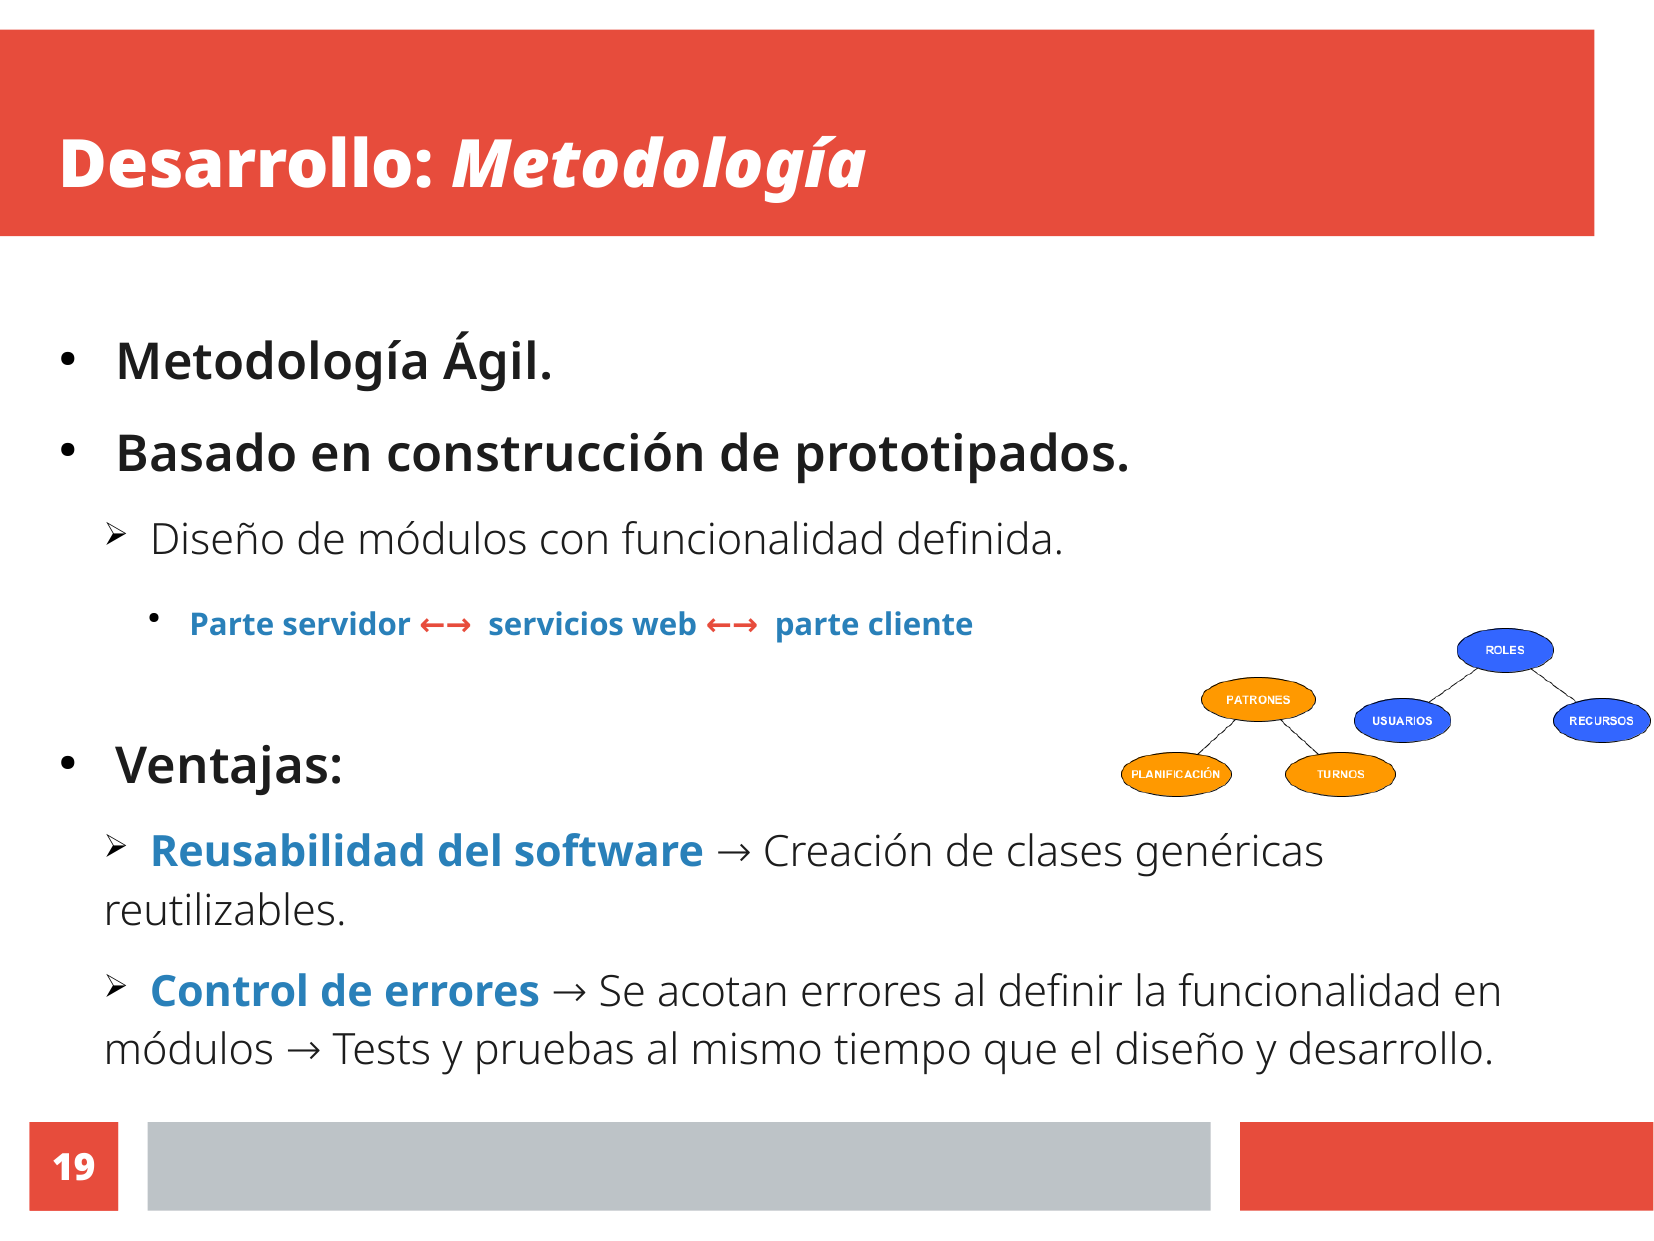

# Desarrollo: Metodología
 Metodología Ágil.
 Basado en construcción de prototipados.
 Diseño de módulos con funcionalidad definida.
 Parte servidor ←→ servicios web ←→ parte cliente
 Ventajas:
 Reusabilidad del software → Creación de clases genéricas reutilizables.
 Control de errores → Se acotan errores al definir la funcionalidad en módulos → Tests y pruebas al mismo tiempo que el diseño y desarrollo.
19